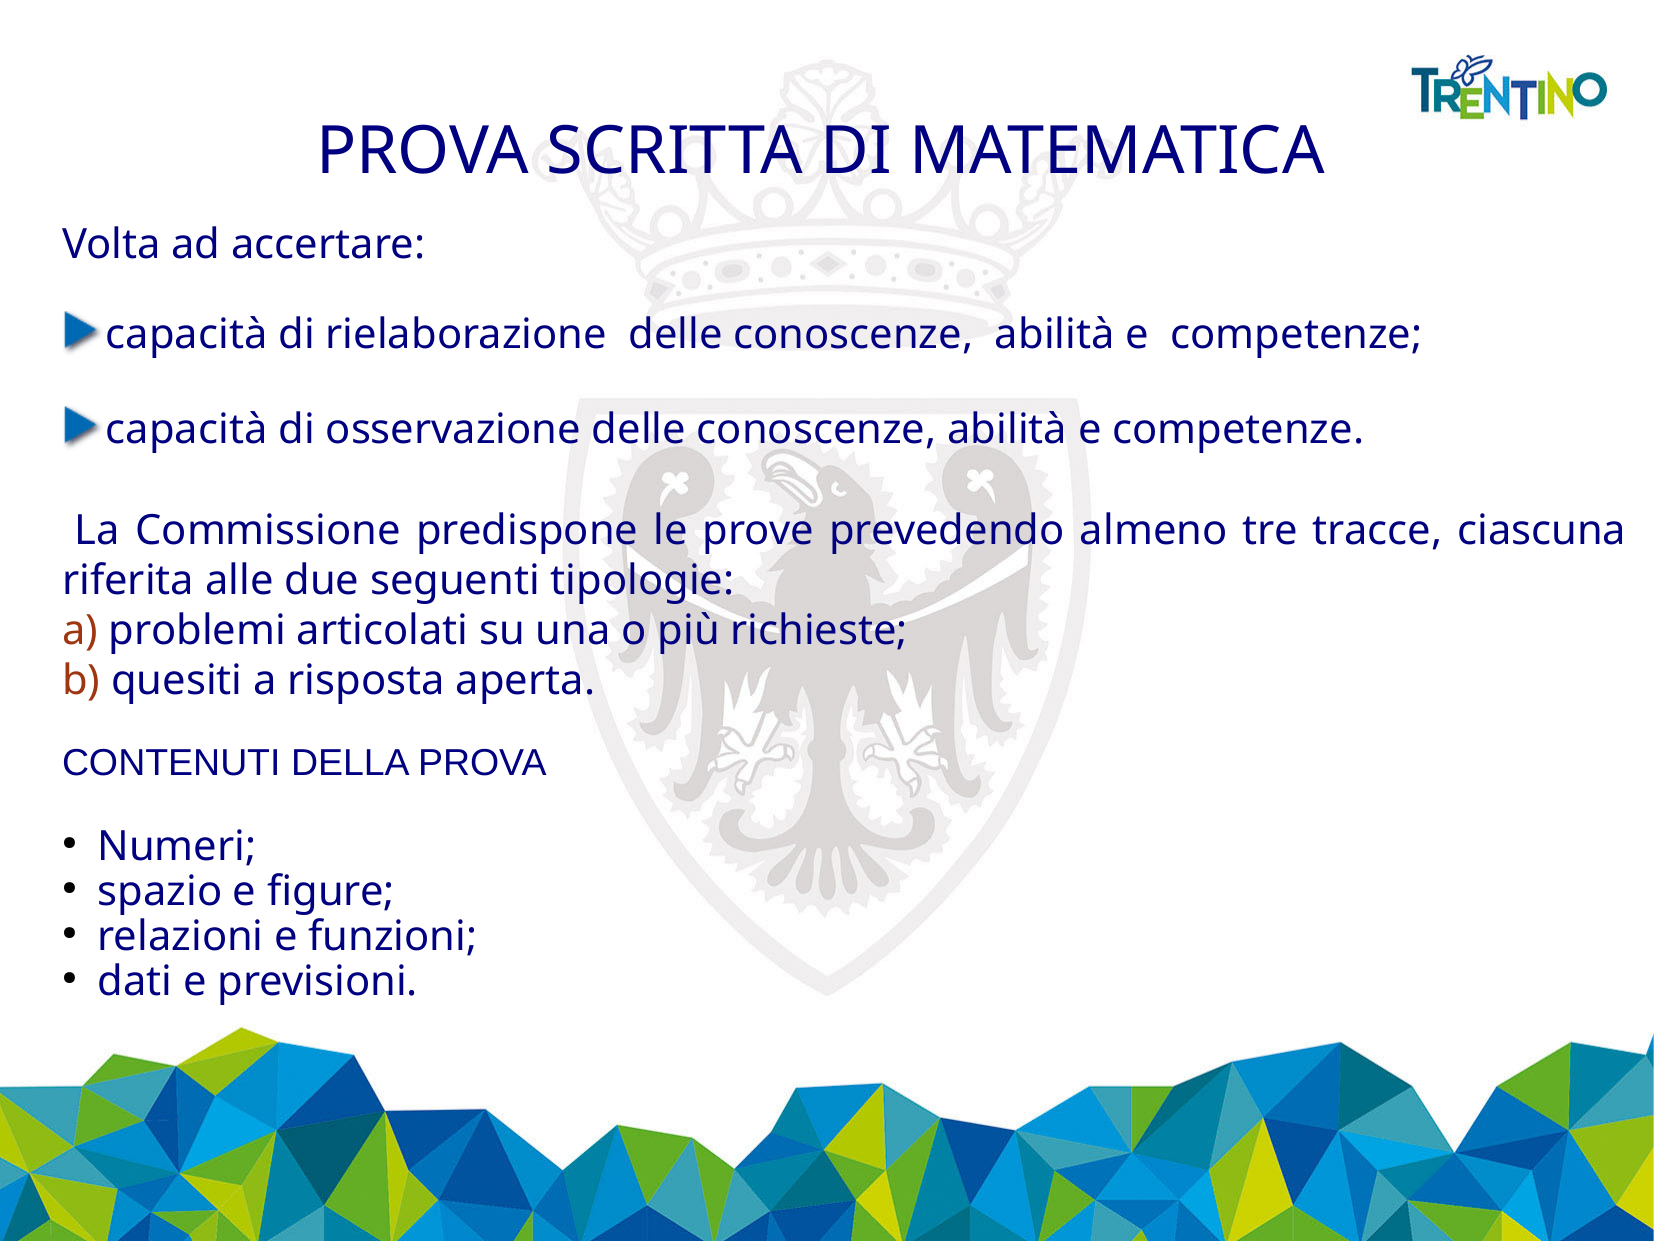

PROVA SCRITTA DI MATEMATICA
Volta ad accertare:
capacità di rielaborazione delle conoscenze, abilità e competenze;
capacità di osservazione delle conoscenze, abilità e competenze.
La Commissione predispone le prove prevedendo almeno tre tracce, ciascuna riferita alle due seguenti tipologie:
 problemi articolati su una o più richieste;
 quesiti a risposta aperta.
CONTENUTI DELLA PROVA
Numeri;
spazio e figure;
relazioni e funzioni;
dati e previsioni.